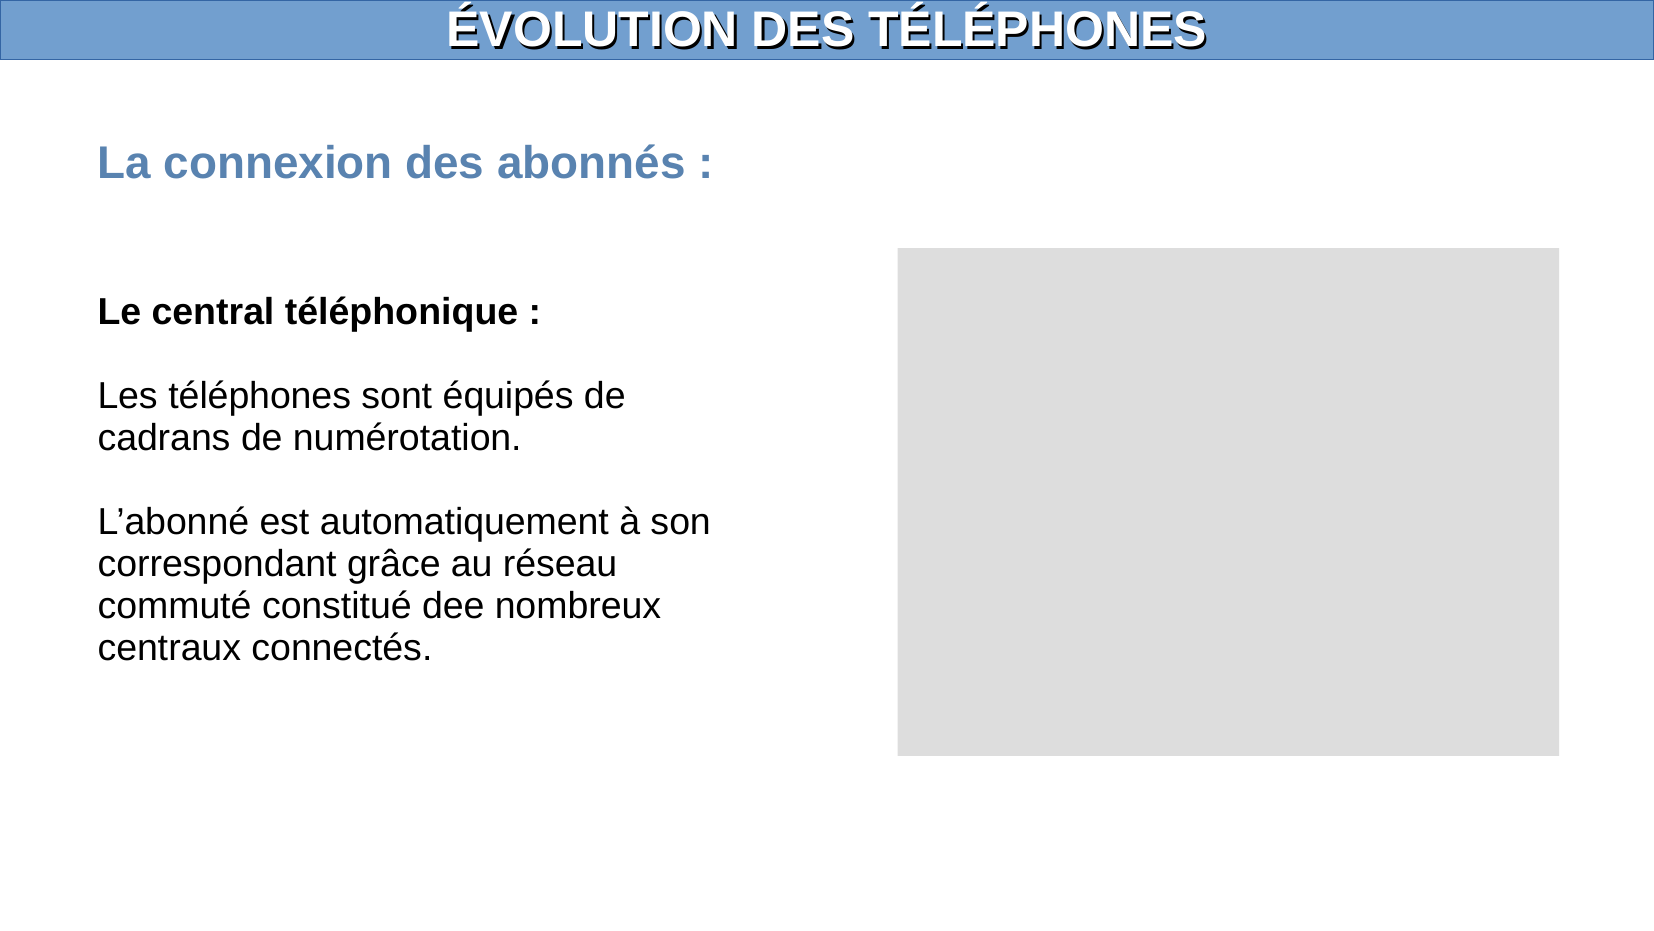

ÉVOLUTION DES TÉLÉPHONES
La connexion des abonnés :
Le central téléphonique :
Les téléphones sont équipés de cadrans de numérotation.
L’abonné est automatiquement à son correspondant grâce au réseau commuté constitué dee nombreux centraux connectés.